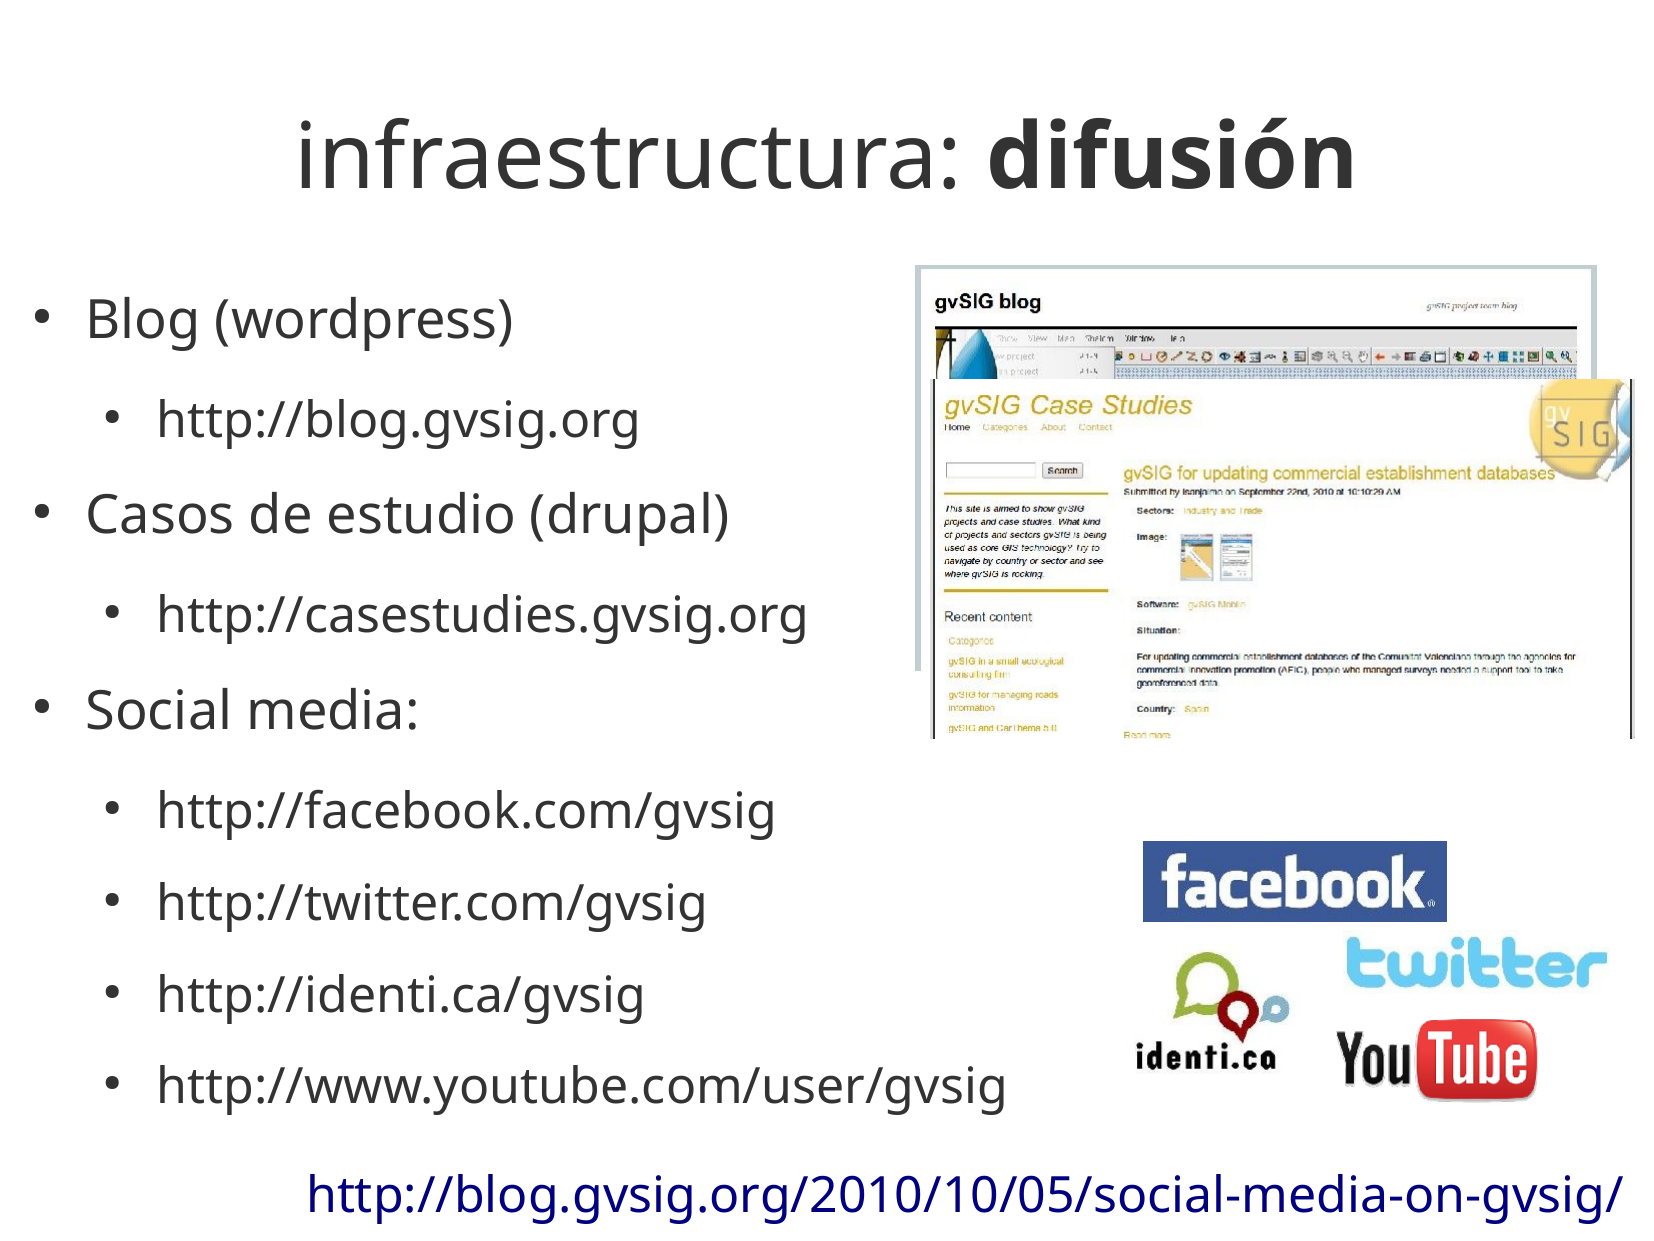

# infraestructura: difusión
Blog (wordpress)
http://blog.gvsig.org
Casos de estudio (drupal)
http://casestudies.gvsig.org
Social media:
http://facebook.com/gvsig
http://twitter.com/gvsig
http://identi.ca/gvsig
http://www.youtube.com/user/gvsig
http://blog.gvsig.org/2010/10/05/social-media-on-gvsig/